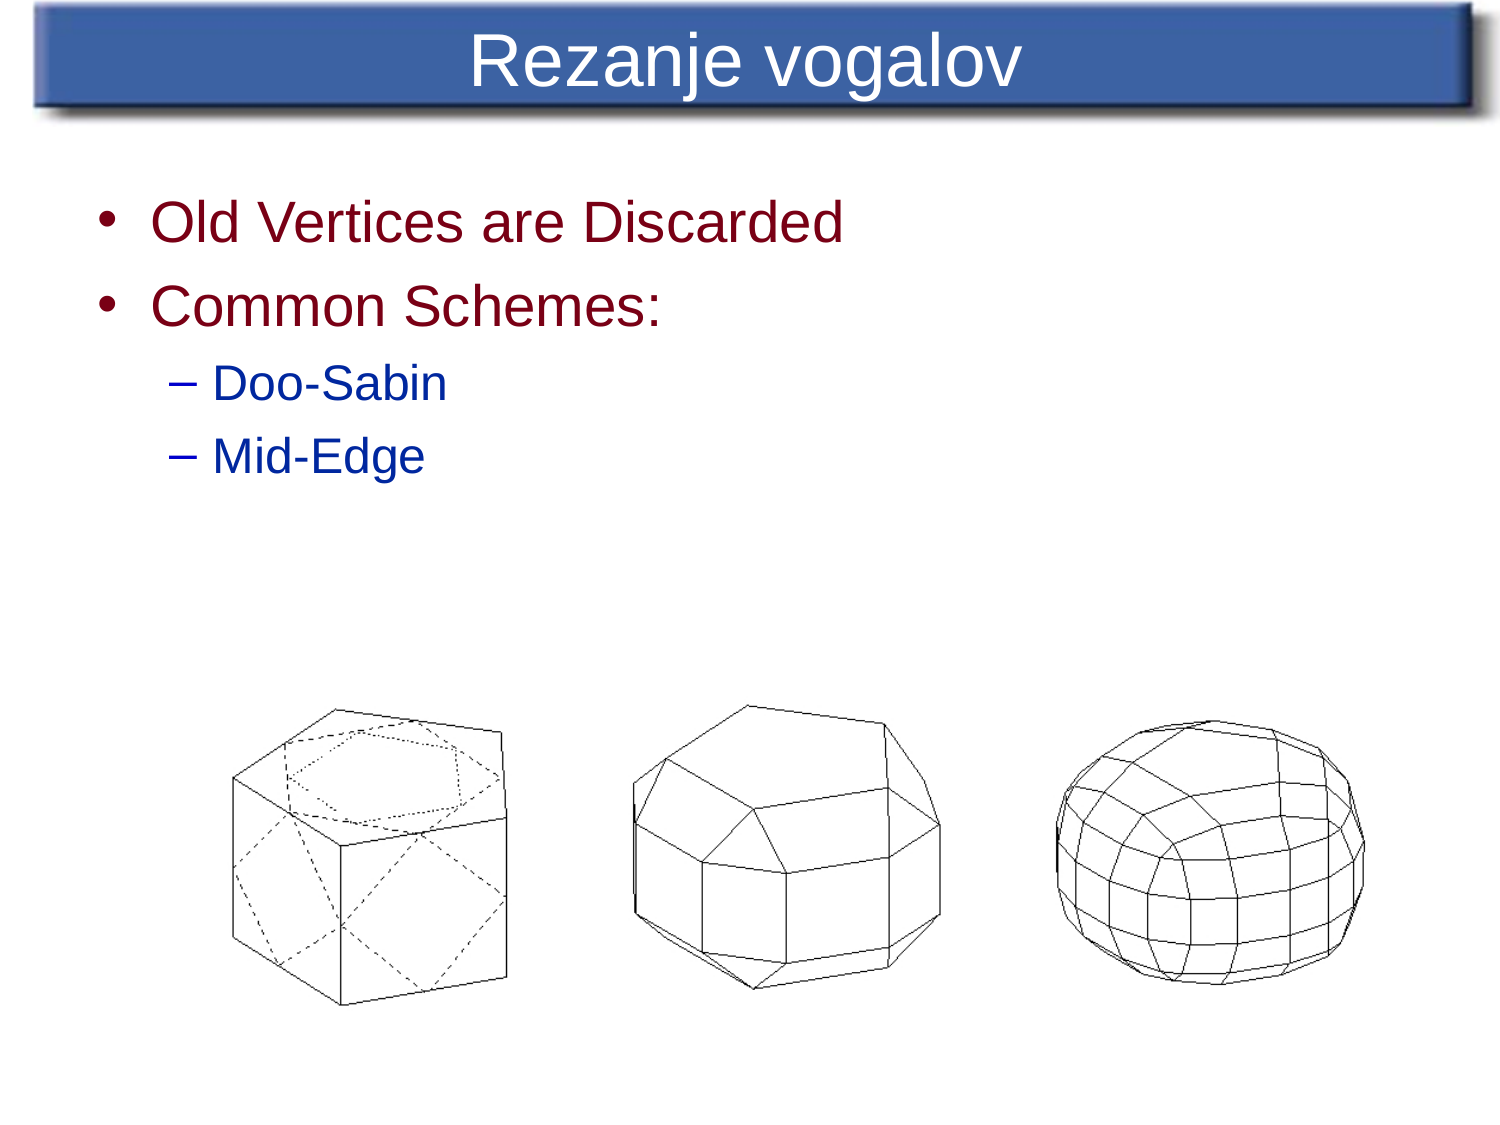

# Rezanje vogalov
Old Vertices are Discarded
Common Schemes:
Doo-Sabin
Mid-Edge
2 steps
4 steps